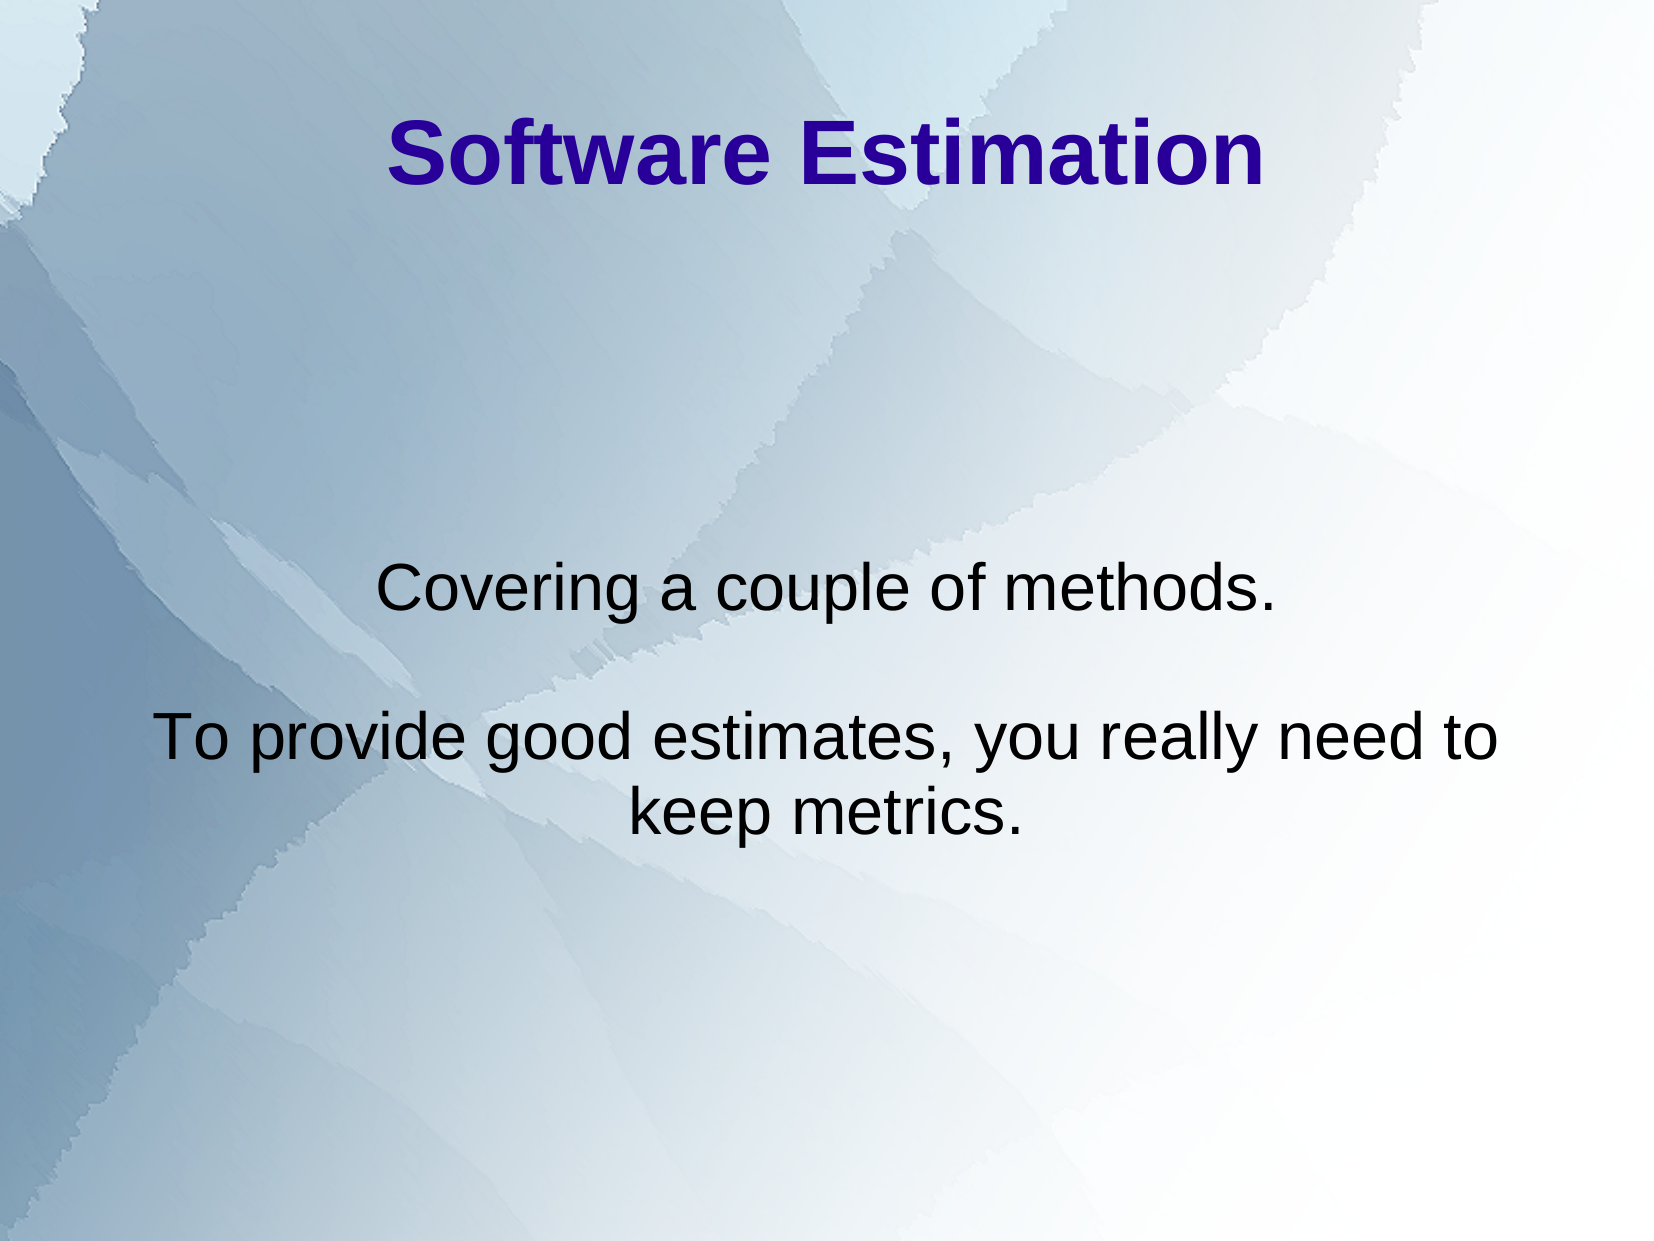

# Software Estimation
Covering a couple of methods.
To provide good estimates, you really need to keep metrics.